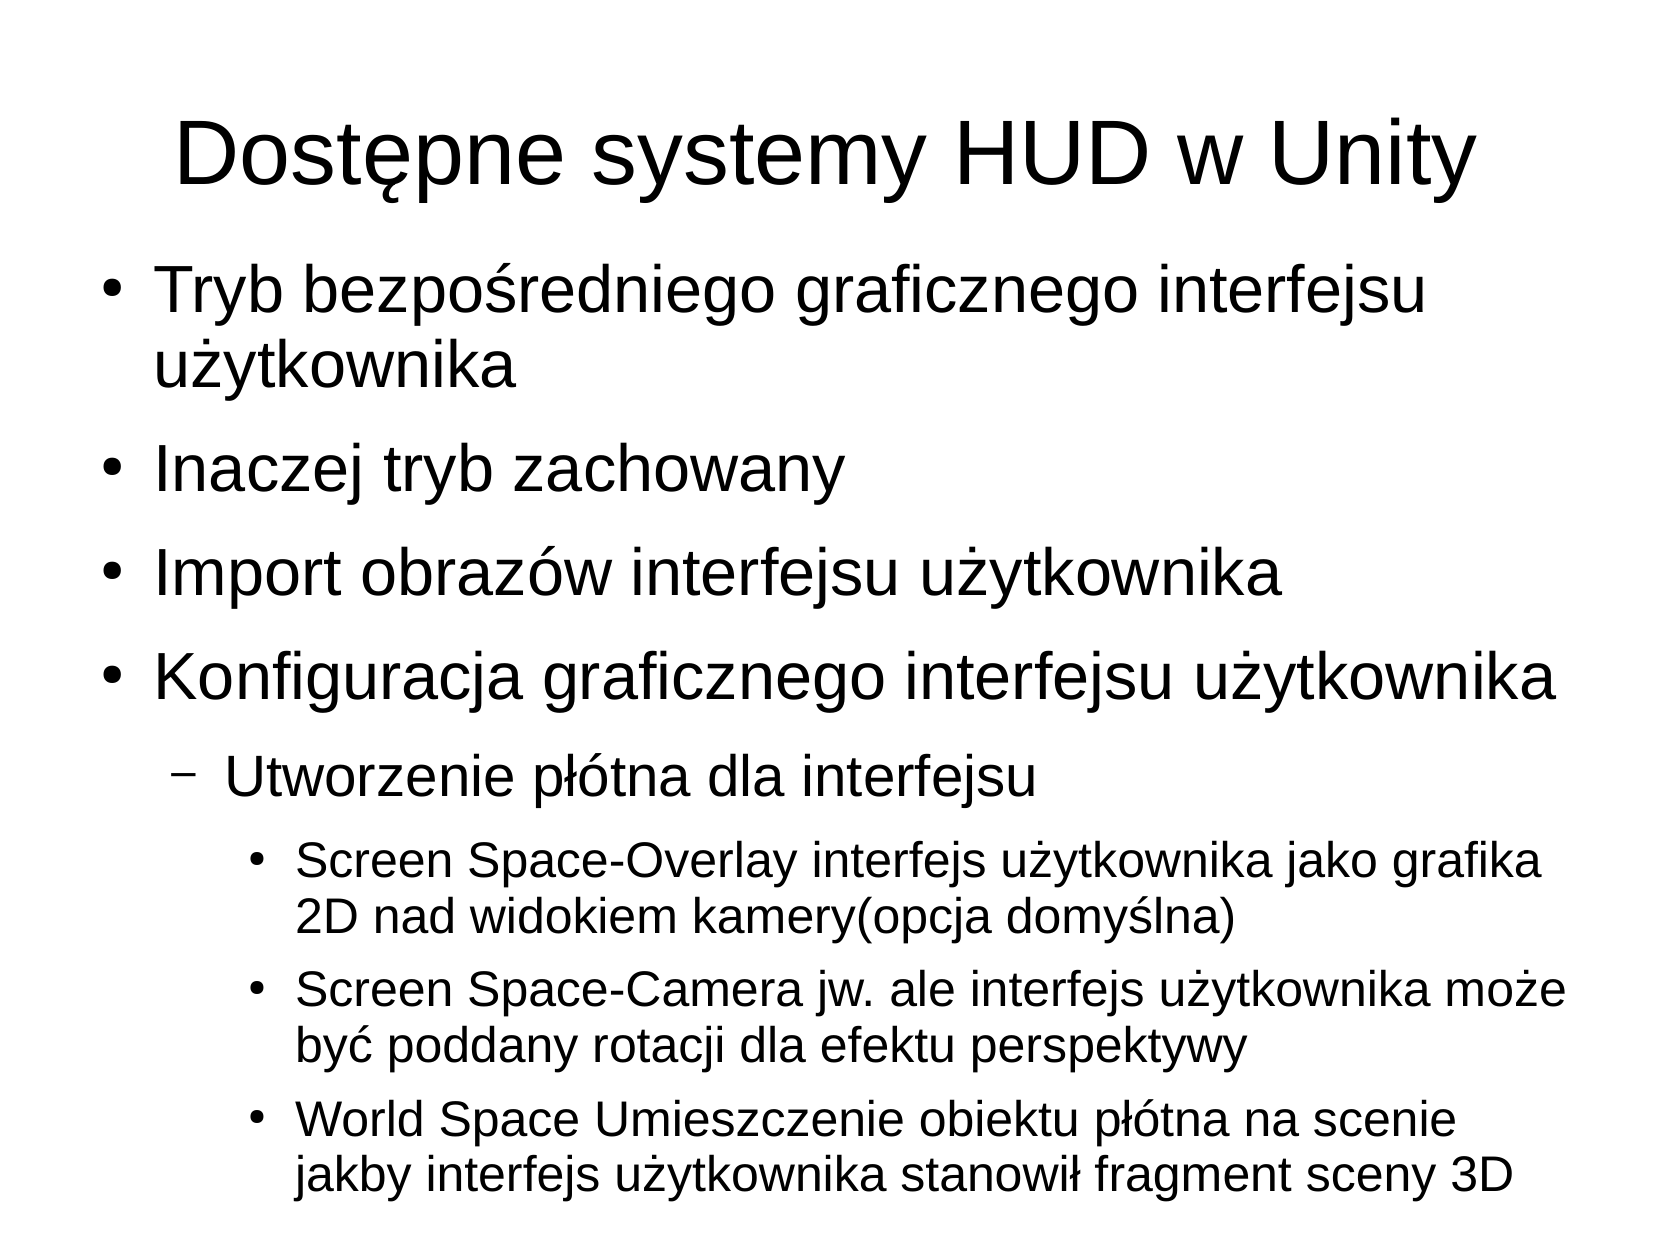

# Dostępne systemy HUD w Unity
Tryb bezpośredniego graficznego interfejsu użytkownika
Inaczej tryb zachowany
Import obrazów interfejsu użytkownika
Konfiguracja graficznego interfejsu użytkownika
Utworzenie płótna dla interfejsu
Screen Space-Overlay interfejs użytkownika jako grafika 2D nad widokiem kamery(opcja domyślna)
Screen Space-Camera jw. ale interfejs użytkownika może być poddany rotacji dla efektu perspektywy
World Space Umieszczenie obiektu płótna na scenie jakby interfejs użytkownika stanowił fragment sceny 3D